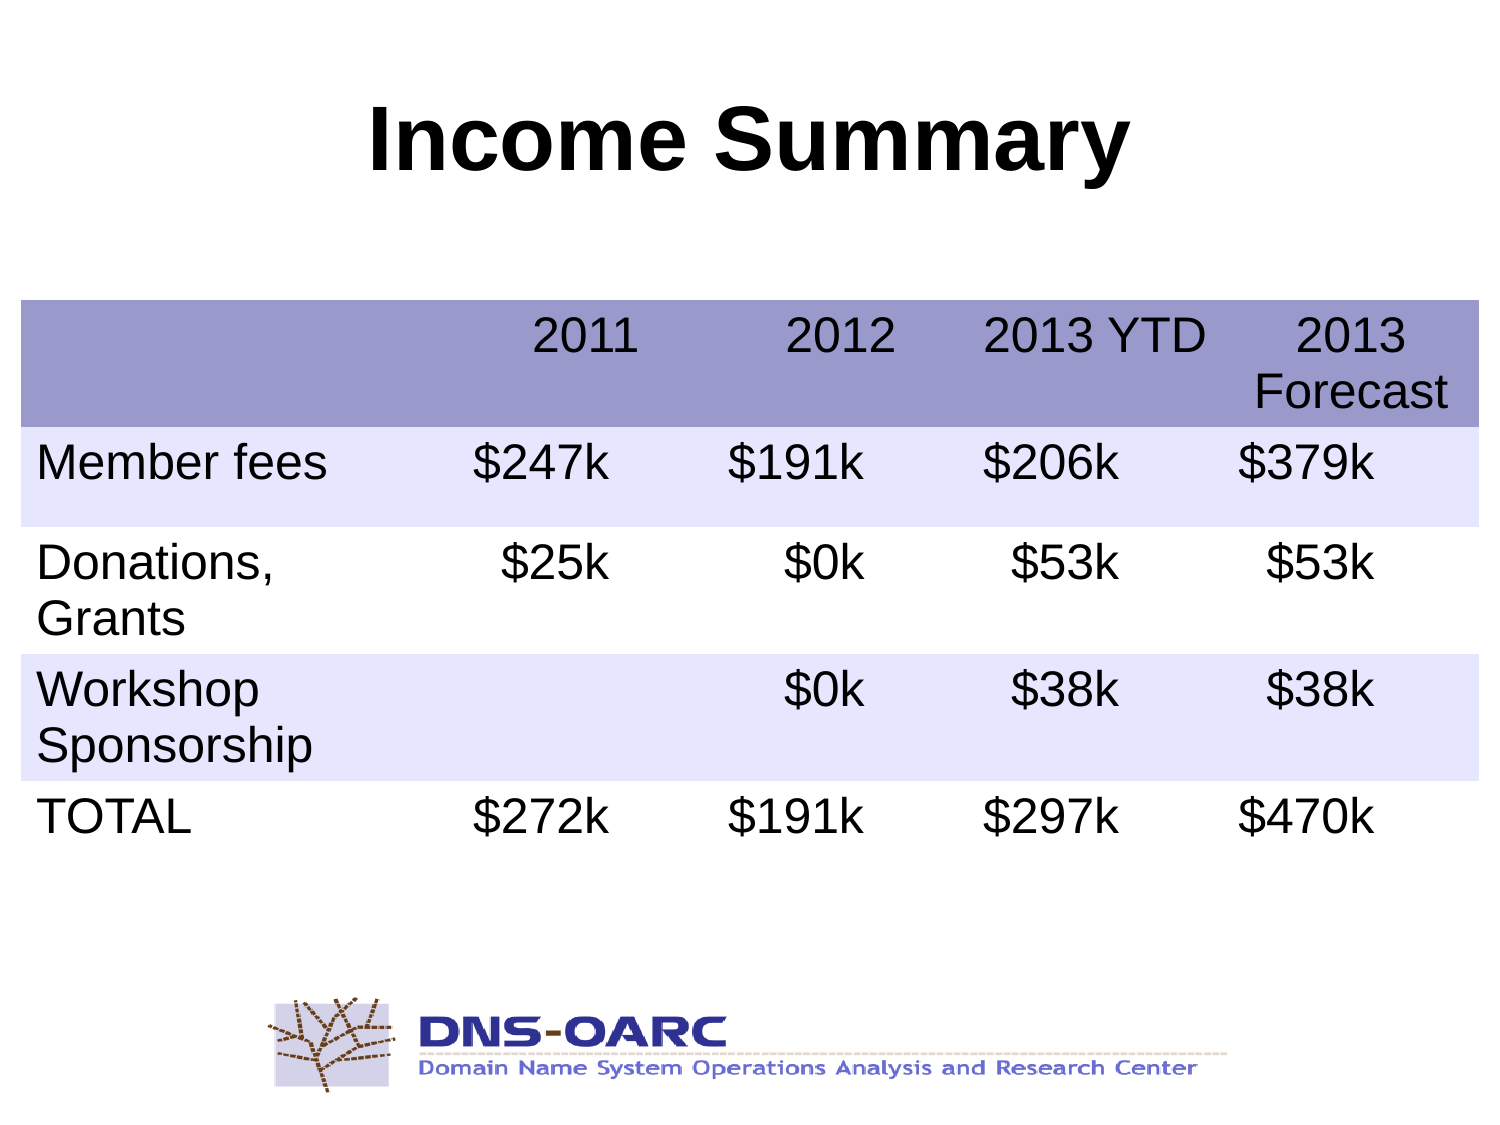

# Income Summary
| | 2011 | 2012 | 2013 YTD | 2013 Forecast |
| --- | --- | --- | --- | --- |
| Member fees | $247k | $191k | $206k | $379k |
| Donations, Grants | $25k | $0k | $53k | $53k |
| Workshop Sponsorship | | $0k | $38k | $38k |
| TOTAL | $272k | $191k | $297k | $470k |